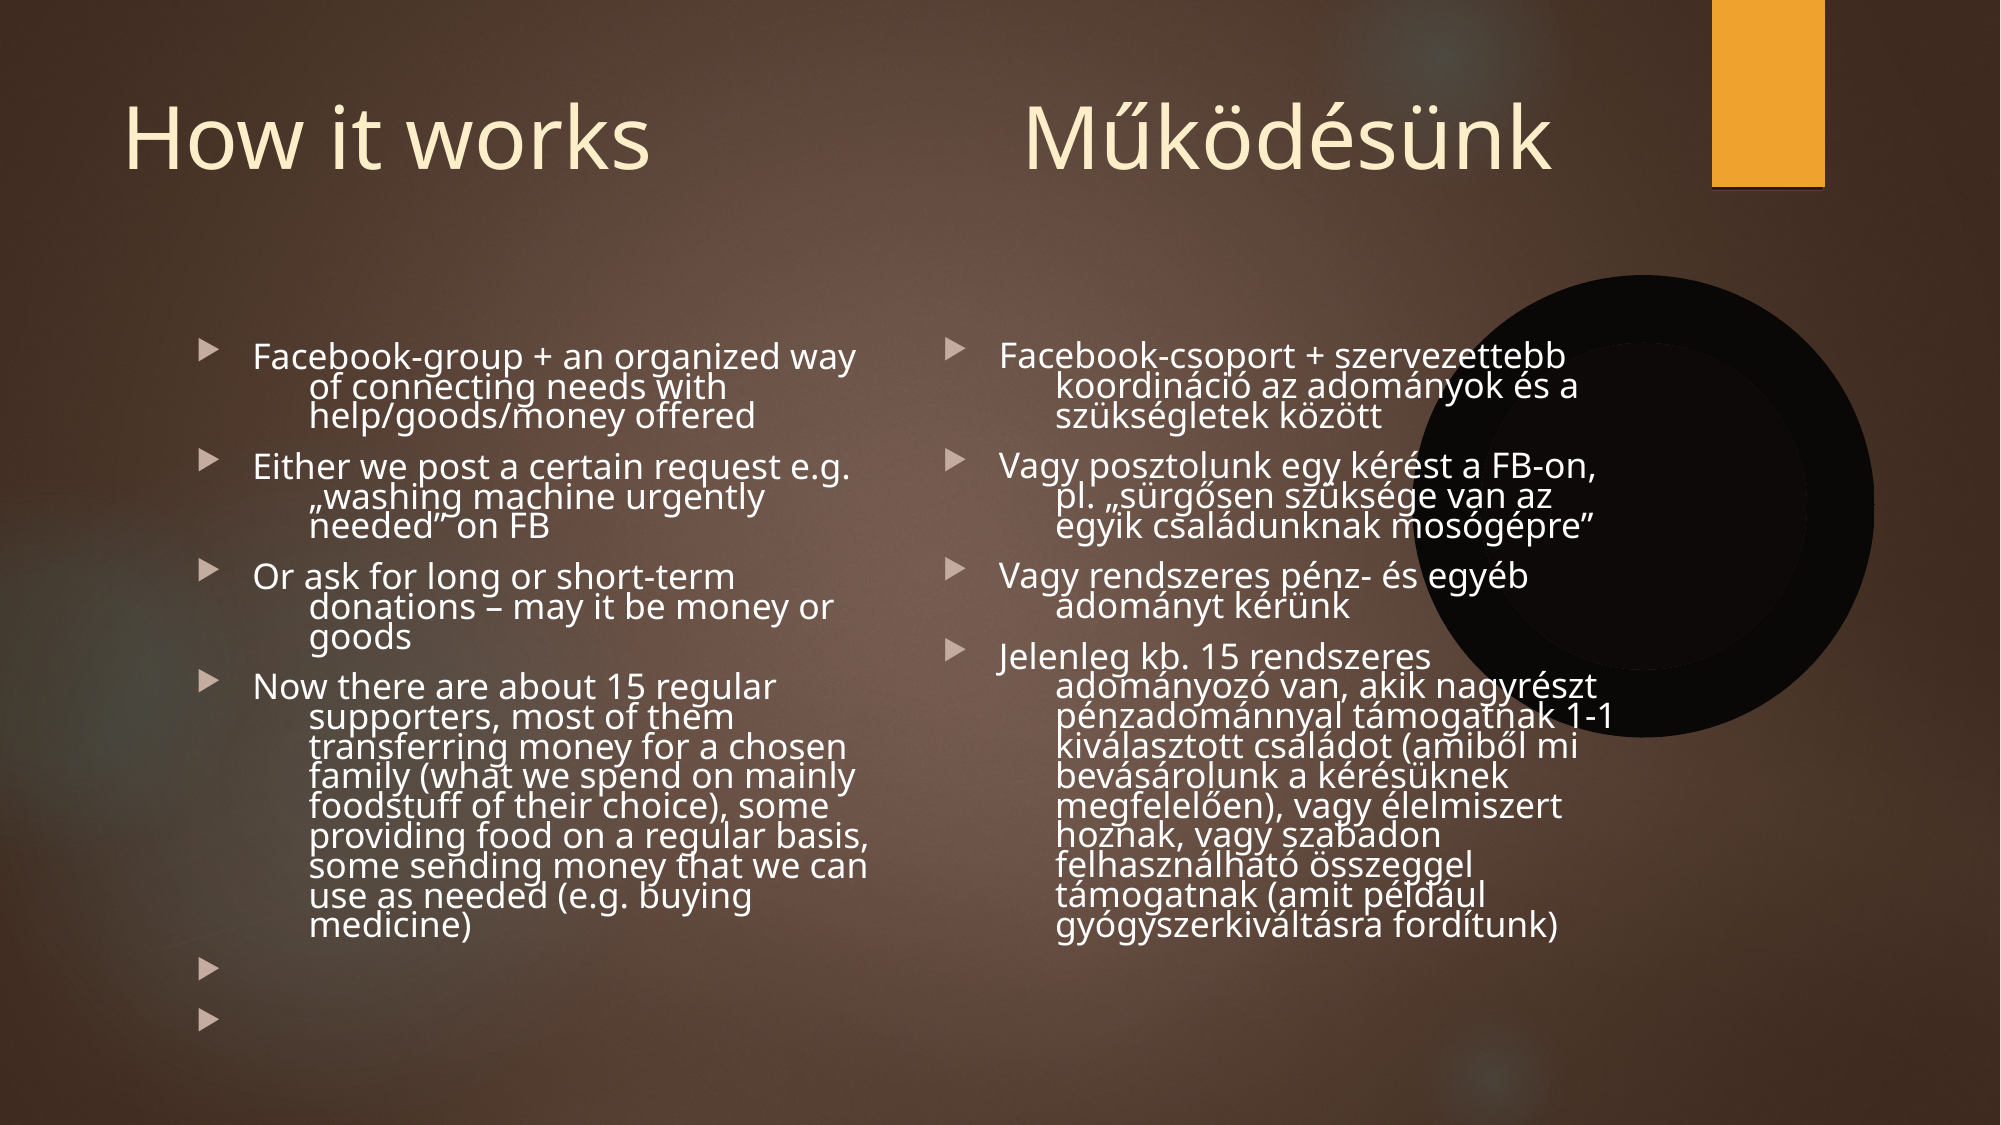

# How it works					Működésünk
Facebook-csoport + szervezettebb koordináció az adományok és a szükségletek között
Vagy posztolunk egy kérést a FB-on, pl. „sürgősen szüksége van az egyik családunknak mosógépre”
Vagy rendszeres pénz- és egyéb adományt kérünk
Jelenleg kb. 15 rendszeres adományozó van, akik nagyrészt pénzadománnyal támogatnak 1-1 kiválasztott családot (amiből mi bevásárolunk a kérésüknek megfelelően), vagy élelmiszert hoznak, vagy szabadon felhasználható összeggel támogatnak (amit például gyógyszerkiváltásra fordítunk)
Facebook-group + an organized way of connecting needs with help/goods/money offered
Either we post a certain request e.g. „washing machine urgently needed” on FB
Or ask for long or short-term donations – may it be money or goods
Now there are about 15 regular supporters, most of them transferring money for a chosen family (what we spend on mainly foodstuff of their choice), some providing food on a regular basis, some sending money that we can use as needed (e.g. buying medicine)